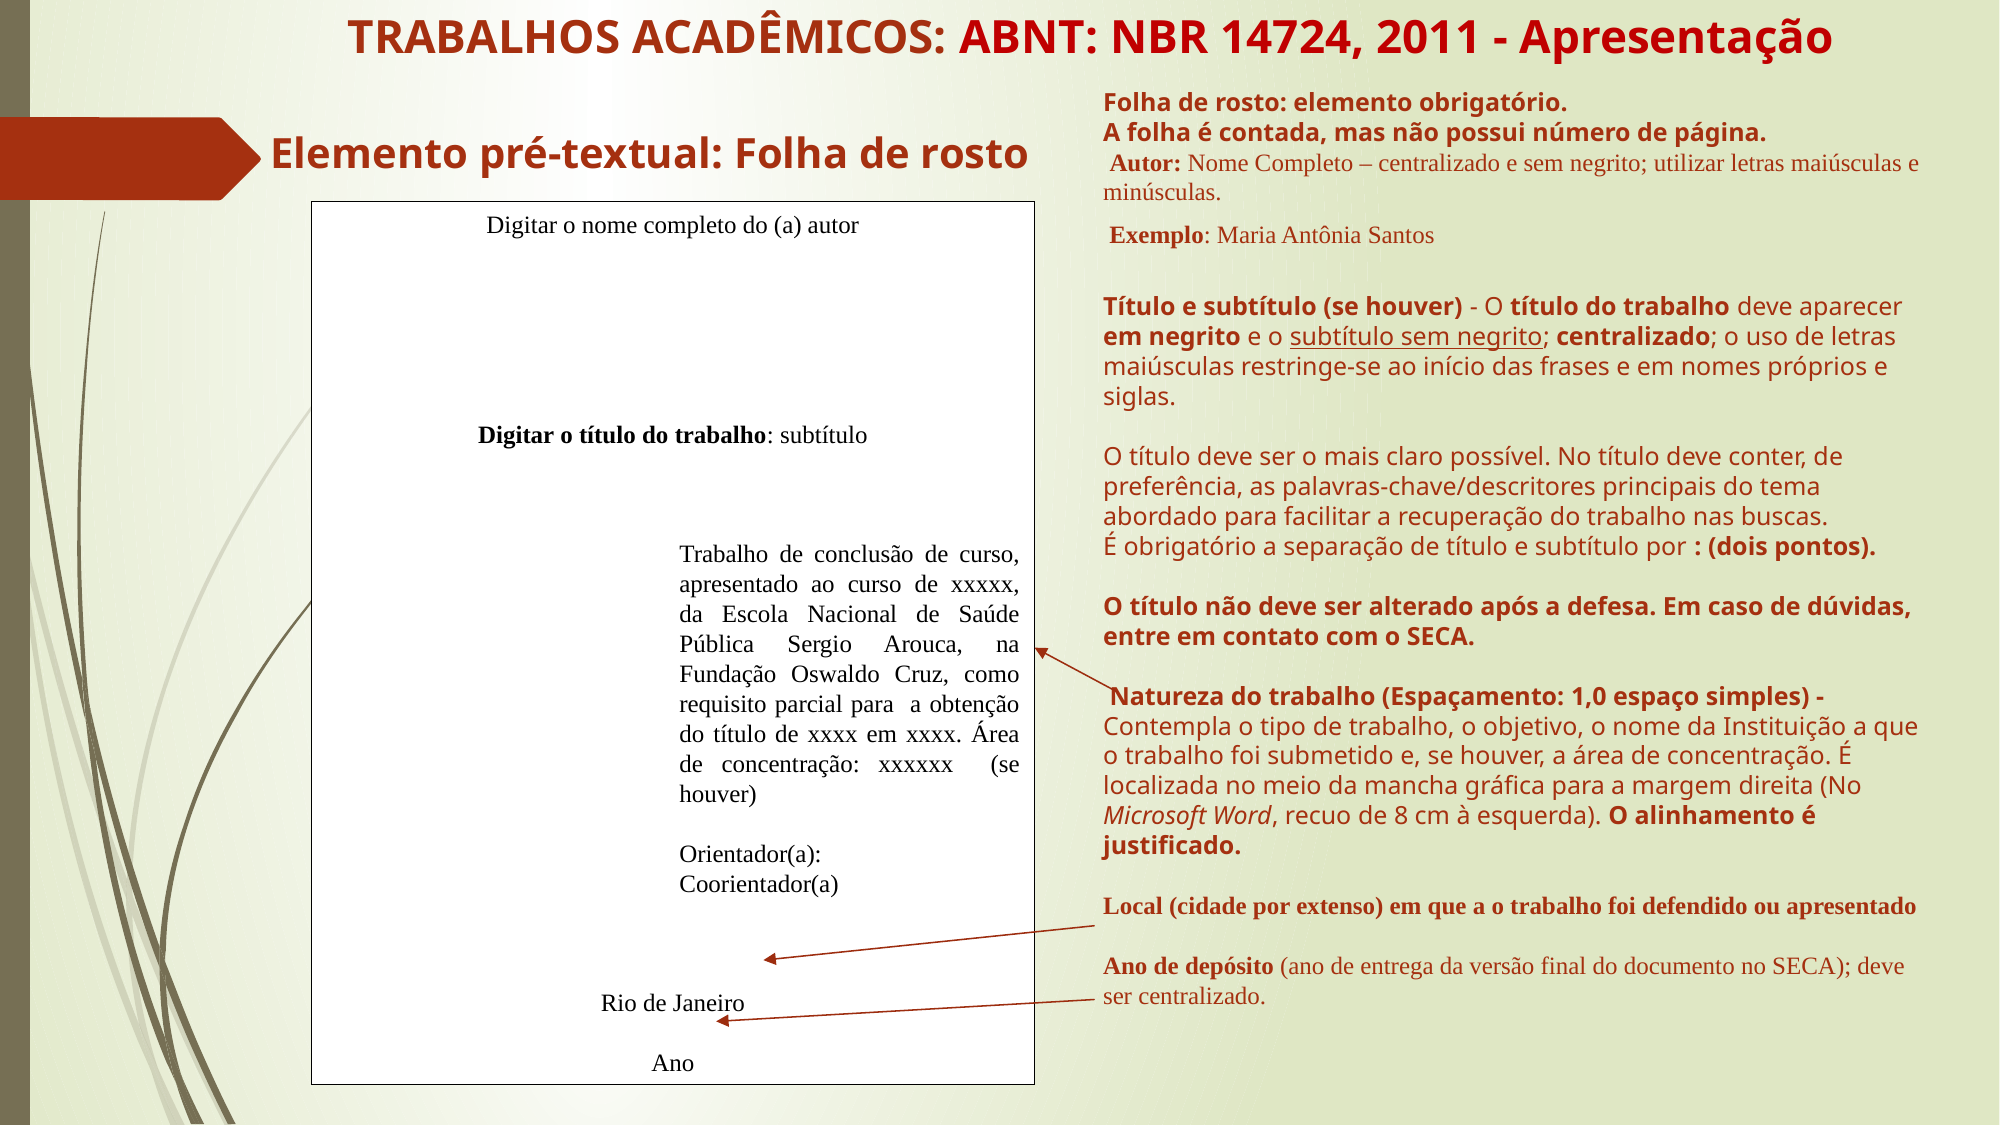

TRABALHOS ACADÊMICOS: ABNT: NBR 14724, 2011 - Apresentação
Folha de rosto: elemento obrigatório.
A folha é contada, mas não possui número de página.
 Autor: Nome Completo – centralizado e sem negrito; utilizar letras maiúsculas e minúsculas.
 Exemplo: Maria Antônia Santos
Título e subtítulo (se houver) - O título do trabalho deve aparecer em negrito e o subtítulo sem negrito; centralizado; o uso de letras maiúsculas restringe-se ao início das frases e em nomes próprios e siglas.
O título deve ser o mais claro possível. No título deve conter, de preferência, as palavras-chave/descritores principais do tema abordado para facilitar a recuperação do trabalho nas buscas.
É obrigatório a separação de título e subtítulo por : (dois pontos).
O título não deve ser alterado após a defesa. Em caso de dúvidas, entre em contato com o SECA.
 Natureza do trabalho (Espaçamento: 1,0 espaço simples) - Contempla o tipo de trabalho, o objetivo, o nome da Instituição a que o trabalho foi submetido e, se houver, a área de concentração. É localizada no meio da mancha gráfica para a margem direita (No Microsoft Word, recuo de 8 cm à esquerda). O alinhamento é justificado.
Local (cidade por extenso) em que a o trabalho foi defendido ou apresentado
Ano de depósito (ano de entrega da versão final do documento no SECA); deve ser centralizado.
# Elemento pré-textual: Folha de rosto
Digitar o nome completo do (a) autor
Digitar o título do trabalho: subtítulo
Trabalho de conclusão de curso, apresentado ao curso de xxxxx, da Escola Nacional de Saúde Pública Sergio Arouca, na Fundação Oswaldo Cruz, como requisito parcial para a obtenção do título de xxxx em xxxx. Área de concentração: xxxxxx (se houver)
Orientador(a):
Coorientador(a)
Rio de Janeiro
Ano